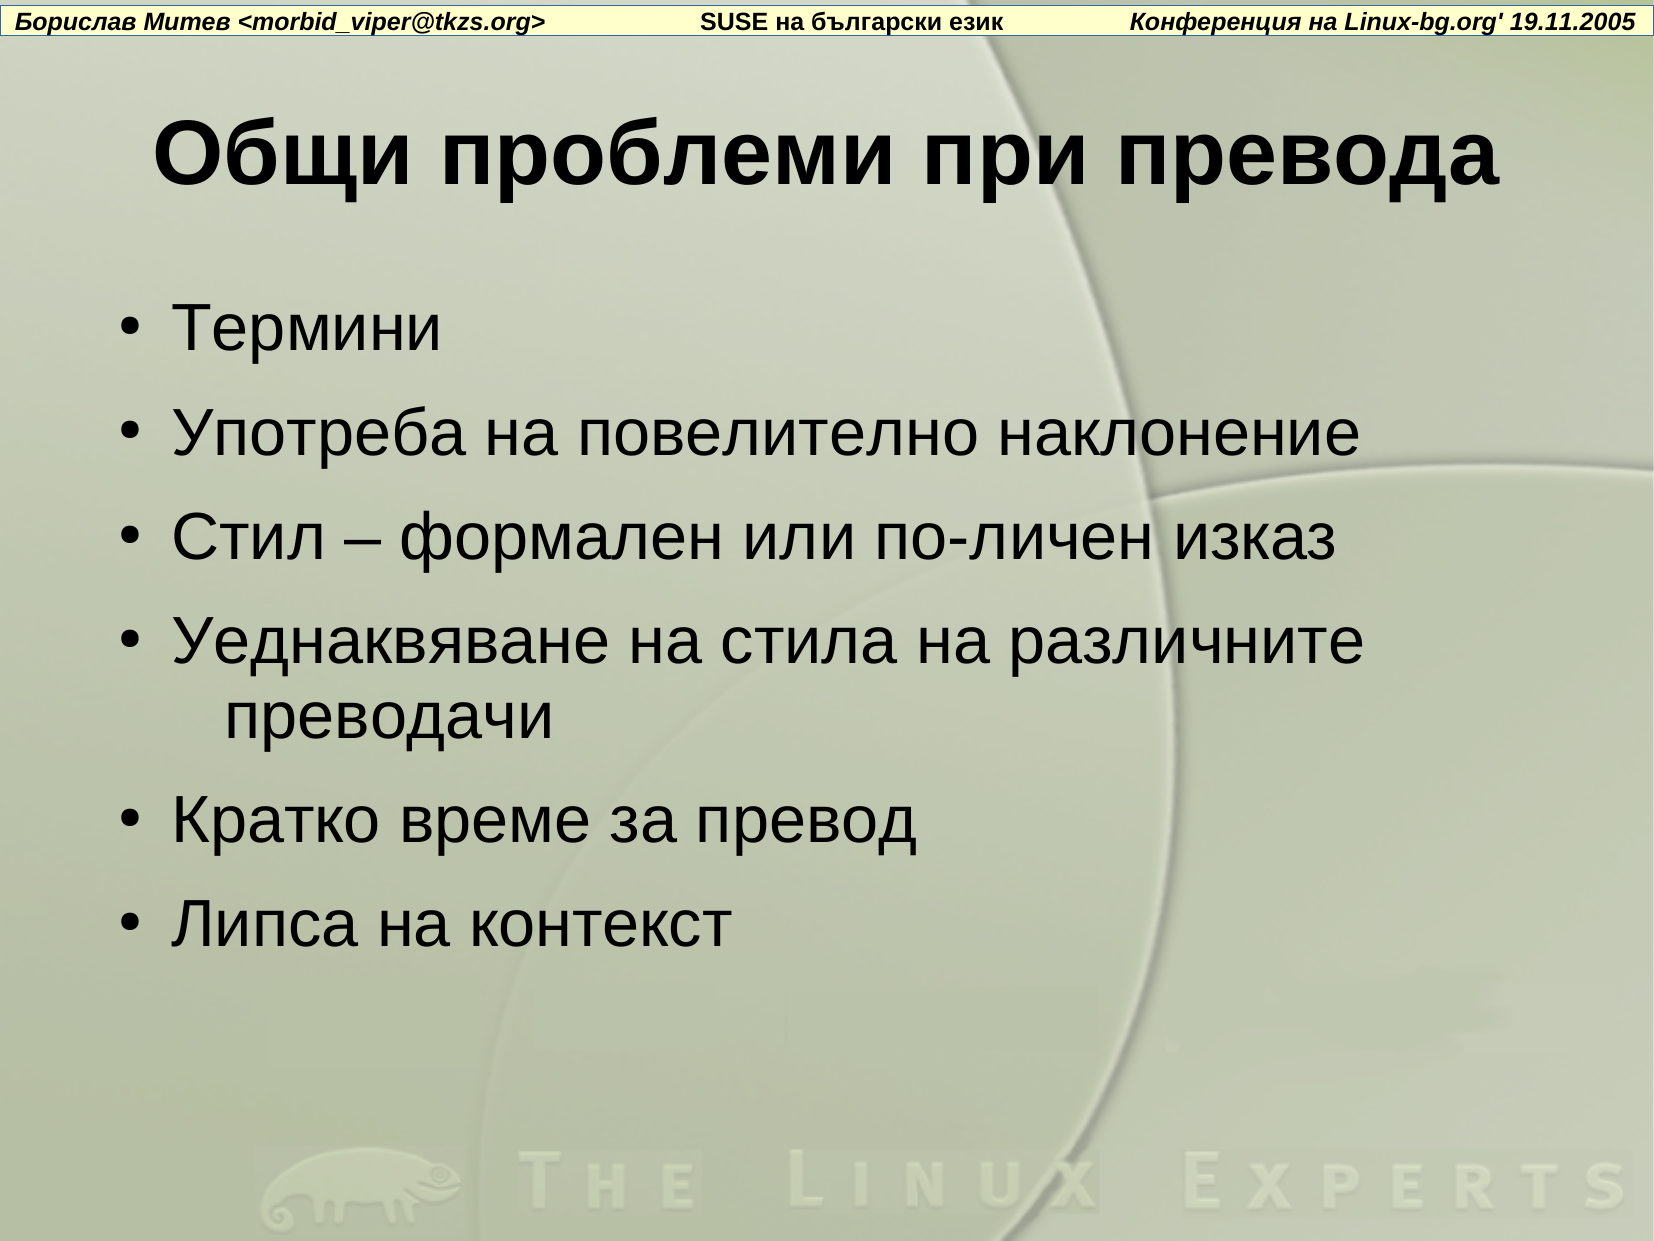

# Общи проблеми при превода
Термини
Употреба на повелително наклонение
Стил – формален или по-личен изказ
Уеднаквяване на стила на различните преводачи
Кратко време за превод
Липса на контекст